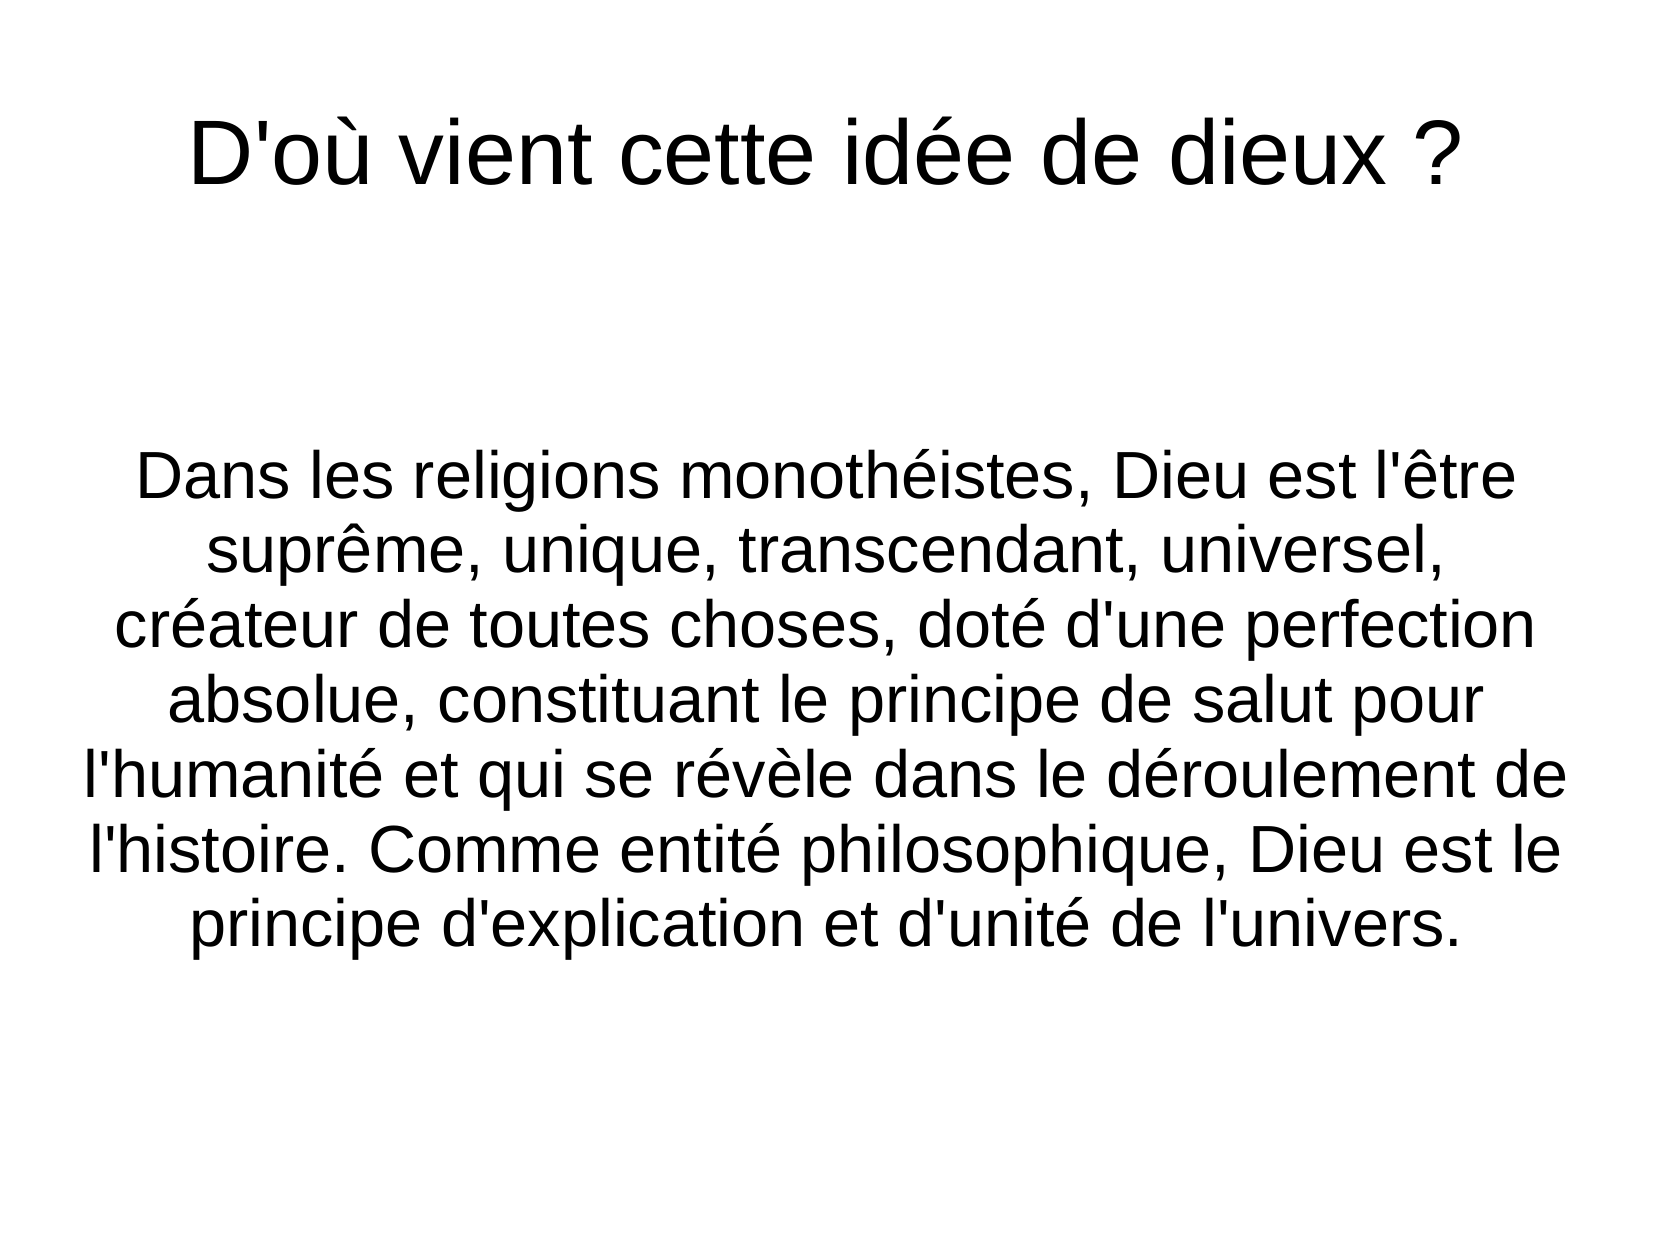

# D'où vient cette idée de dieux ?
Dans les religions monothéistes, Dieu est l'être suprême, unique, transcendant, universel, créateur de toutes choses, doté d'une perfection absolue, constituant le principe de salut pour l'humanité et qui se révèle dans le déroulement de l'histoire. Comme entité philosophique, Dieu est le principe d'explication et d'unité de l'univers.